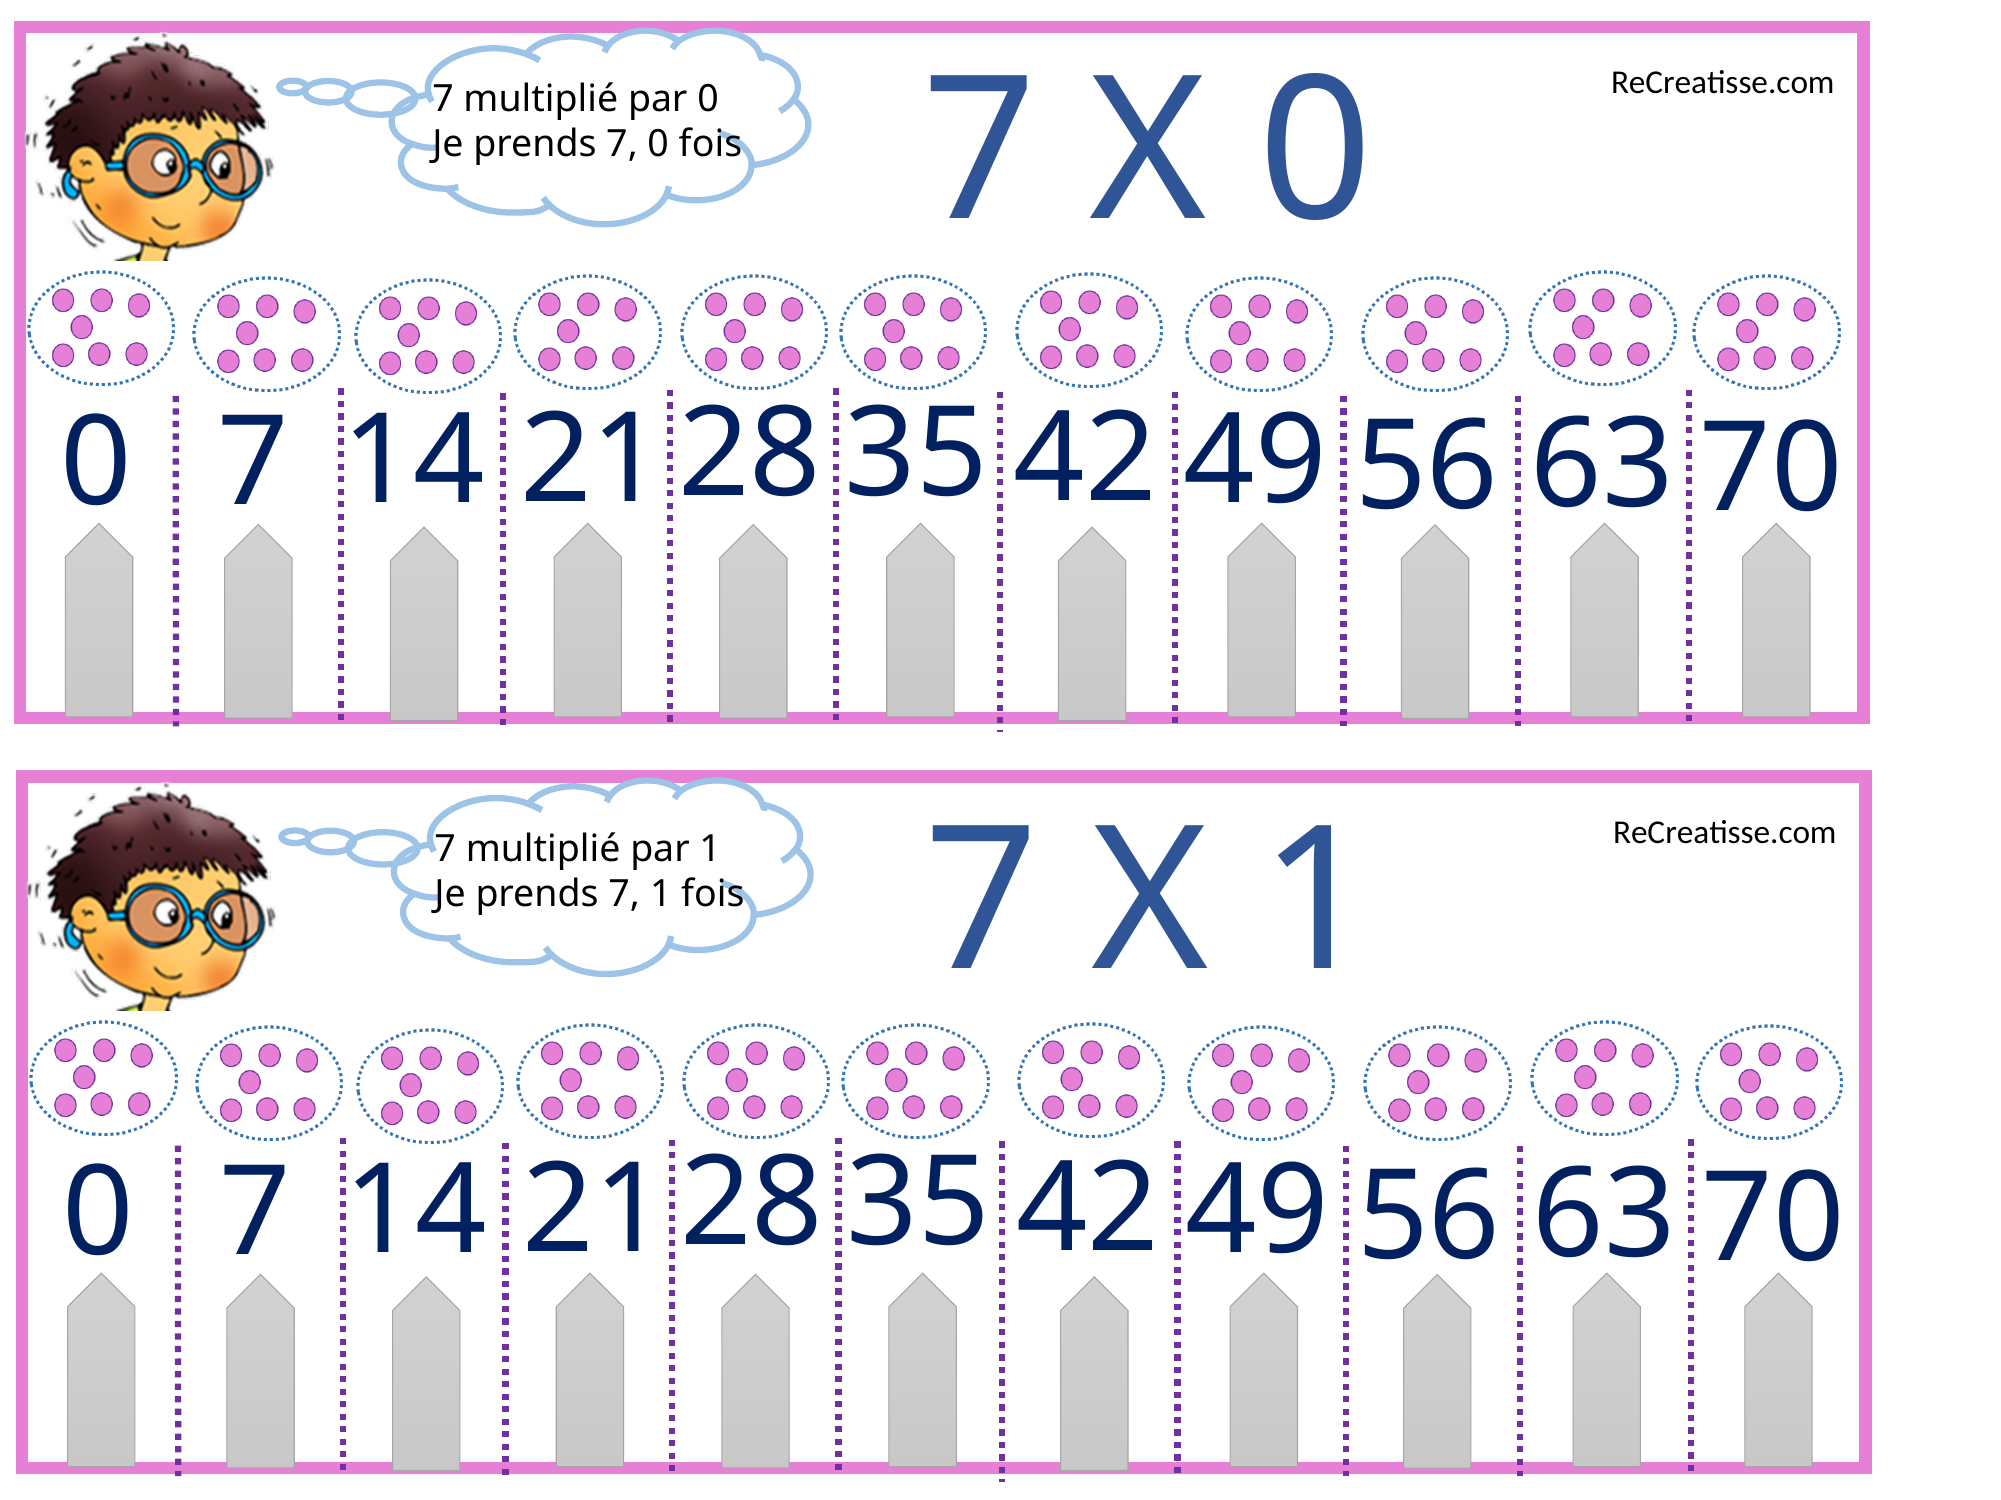

7 X 0
ReCreatisse.com
7 multiplié par 0
Je prends 7, 0 fois
28
35
42
21
49
14
0
7
63
56
70
7 X 1
ReCreatisse.com
7 multiplié par 1
Je prends 7, 1 fois
28
35
42
21
49
14
0
7
63
56
70